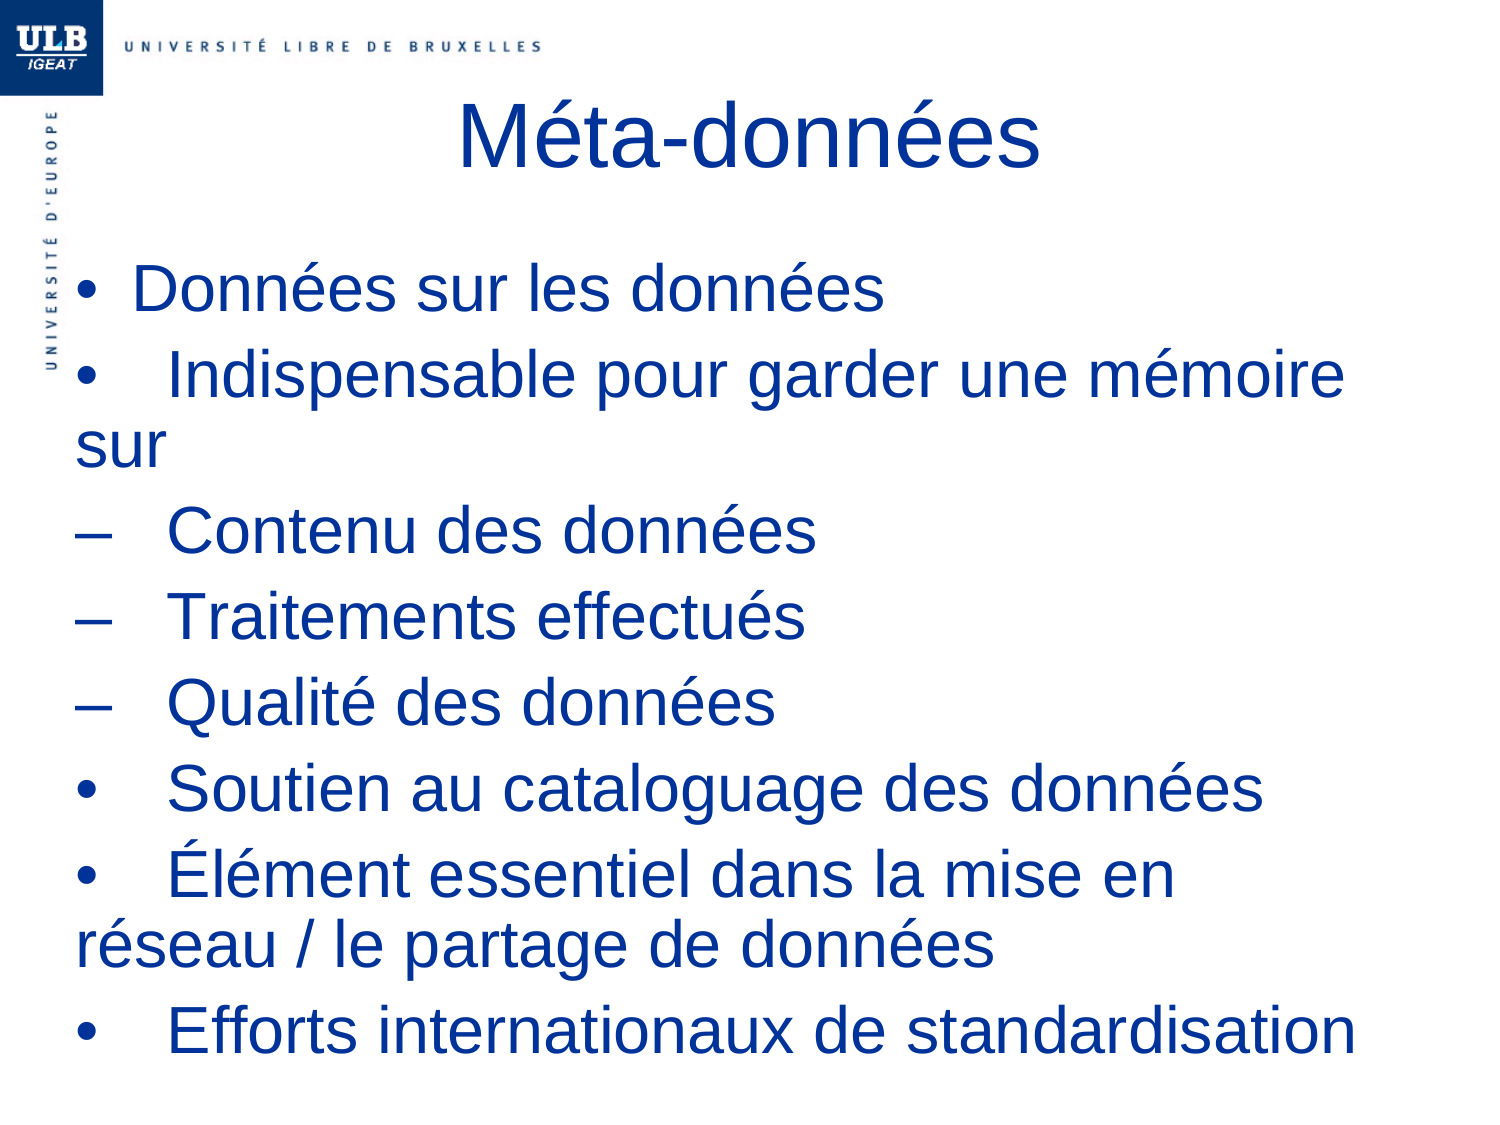

# Méta-données
Données sur les données
•	Indispensable pour garder une mémoire sur
–	Contenu des données
–	Traitements effectués
–	Qualité des données
•	Soutien au cataloguage des données
•	Élément essentiel dans la mise en réseau / le partage de données
•	Efforts internationaux de standardisation